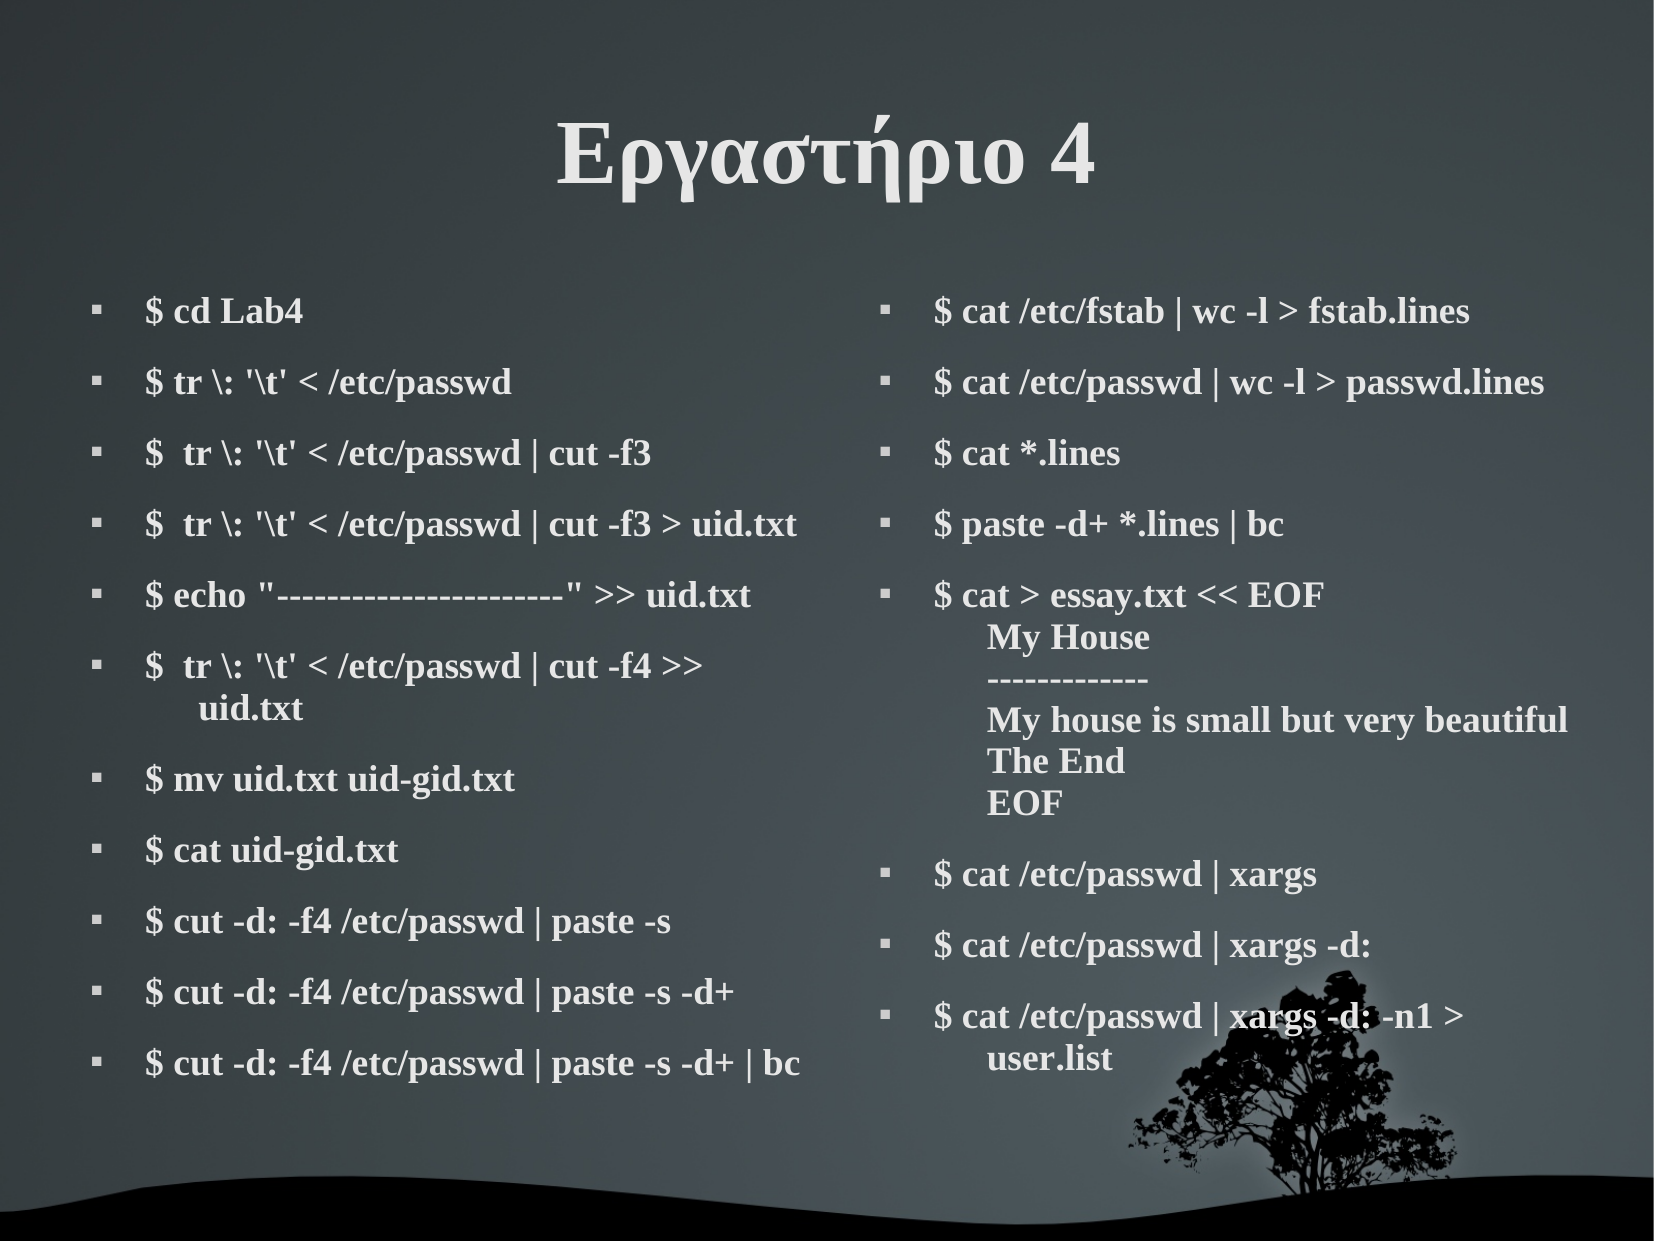

Εργαστήριο 4
# $ cd Lab4
$ tr \: '\t' < /etc/passwd
$ tr \: '\t' < /etc/passwd | cut -f3
$ tr \: '\t' < /etc/passwd | cut -f3 > uid.txt
$ echo "-----------------------" >> uid.txt
$ tr \: '\t' < /etc/passwd | cut -f4 >> uid.txt
$ mv uid.txt uid-gid.txt
$ cat uid-gid.txt
$ cut -d: -f4 /etc/passwd | paste -s
$ cut -d: -f4 /etc/passwd | paste -s -d+
$ cut -d: -f4 /etc/passwd | paste -s -d+ | bc
$ cat /etc/fstab | wc -l > fstab.lines
$ cat /etc/passwd | wc -l > passwd.lines
$ cat *.lines
$ paste -d+ *.lines | bc
$ cat > essay.txt << EOF
My House
-------------
My house is small but very beautiful
The End
EOF
$ cat /etc/passwd | xargs
$ cat /etc/passwd | xargs -d:
$ cat /etc/passwd | xargs -d: -n1 > user.list